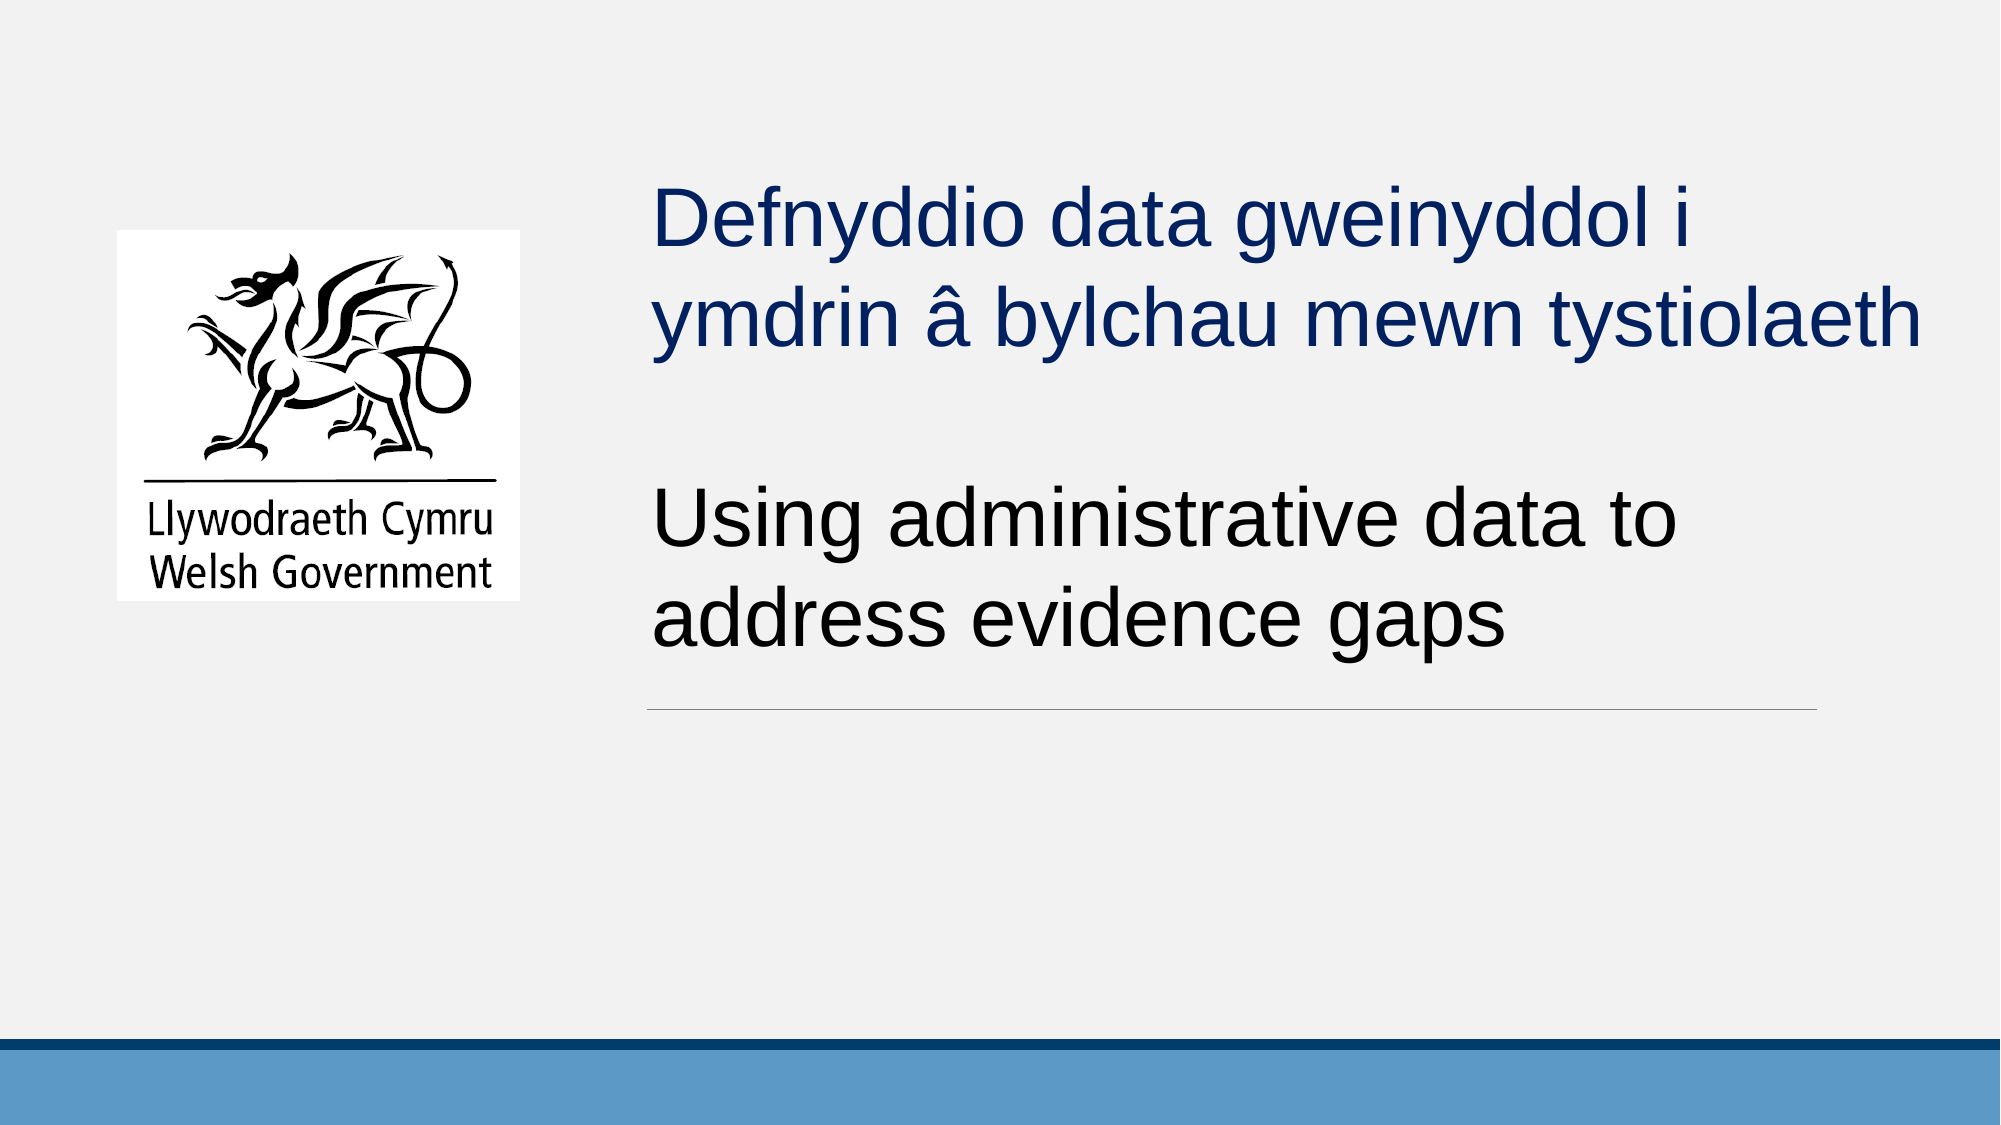

Defnyddio data gweinyddol i ymdrin â bylchau mewn tystiolaeth
Using administrative data to address evidence gaps